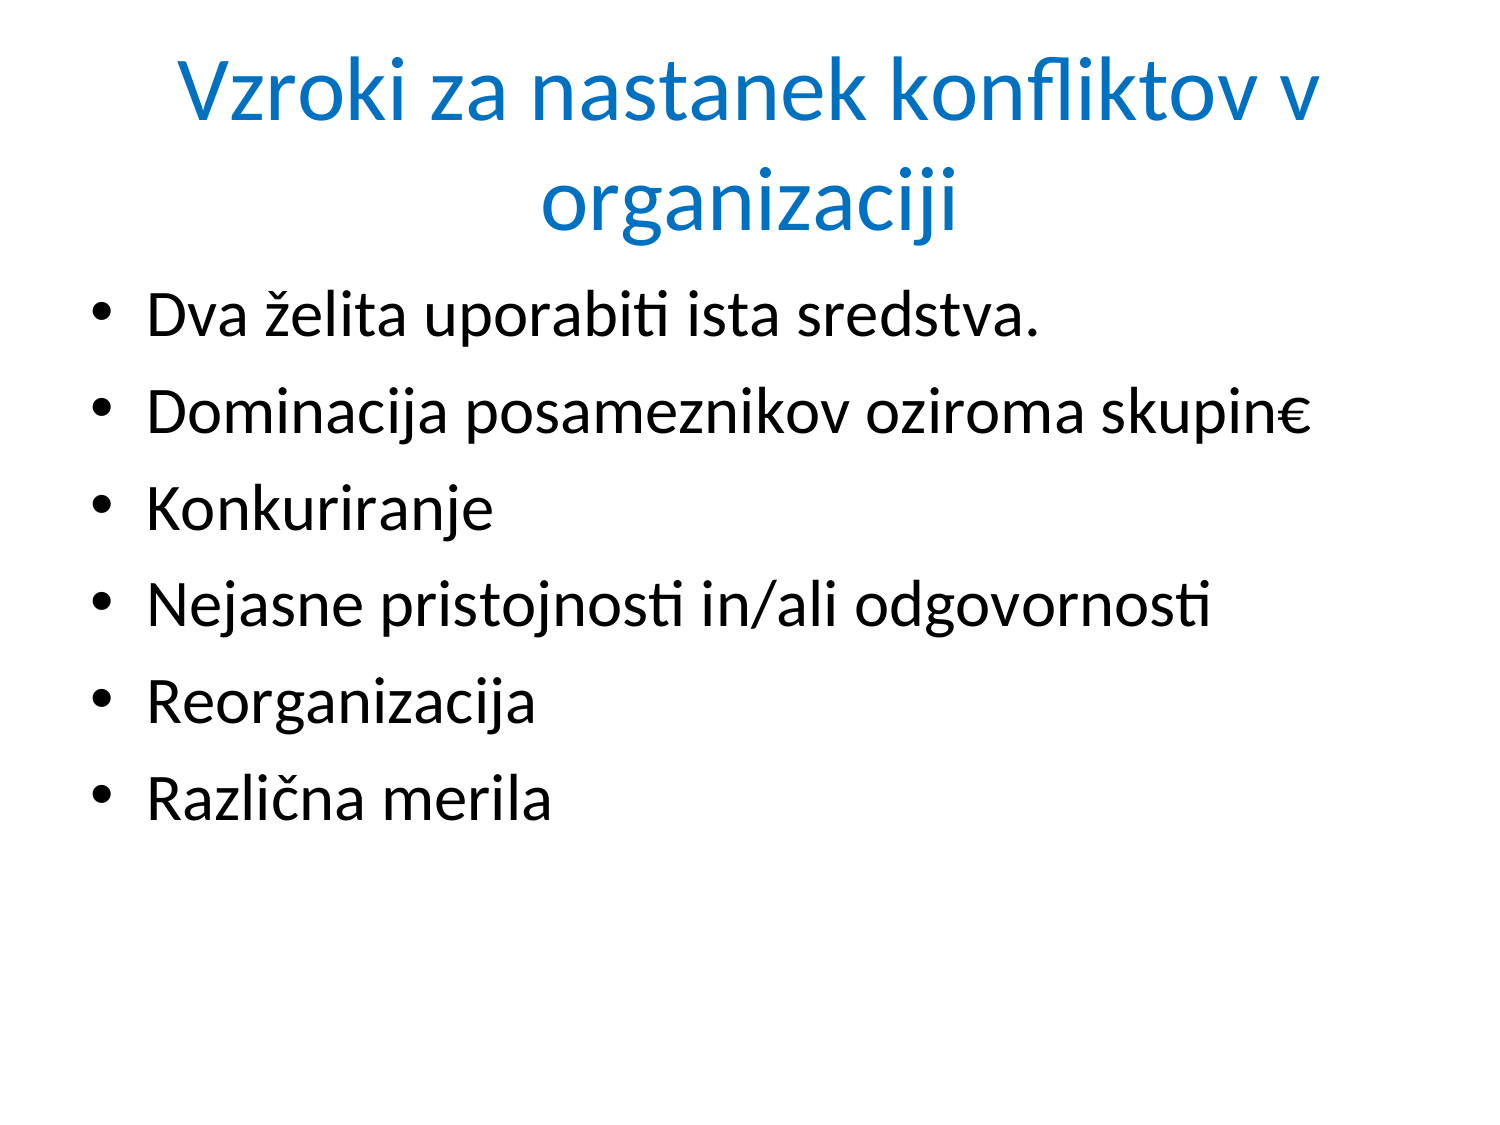

# Vzroki za nastanek konfliktov v organizaciji
Dva želita uporabiti ista sredstva.
Dominacija posameznikov oziroma skupin€
Konkuriranje
Nejasne pristojnosti in/ali odgovornosti
Reorganizacija
Različna merila